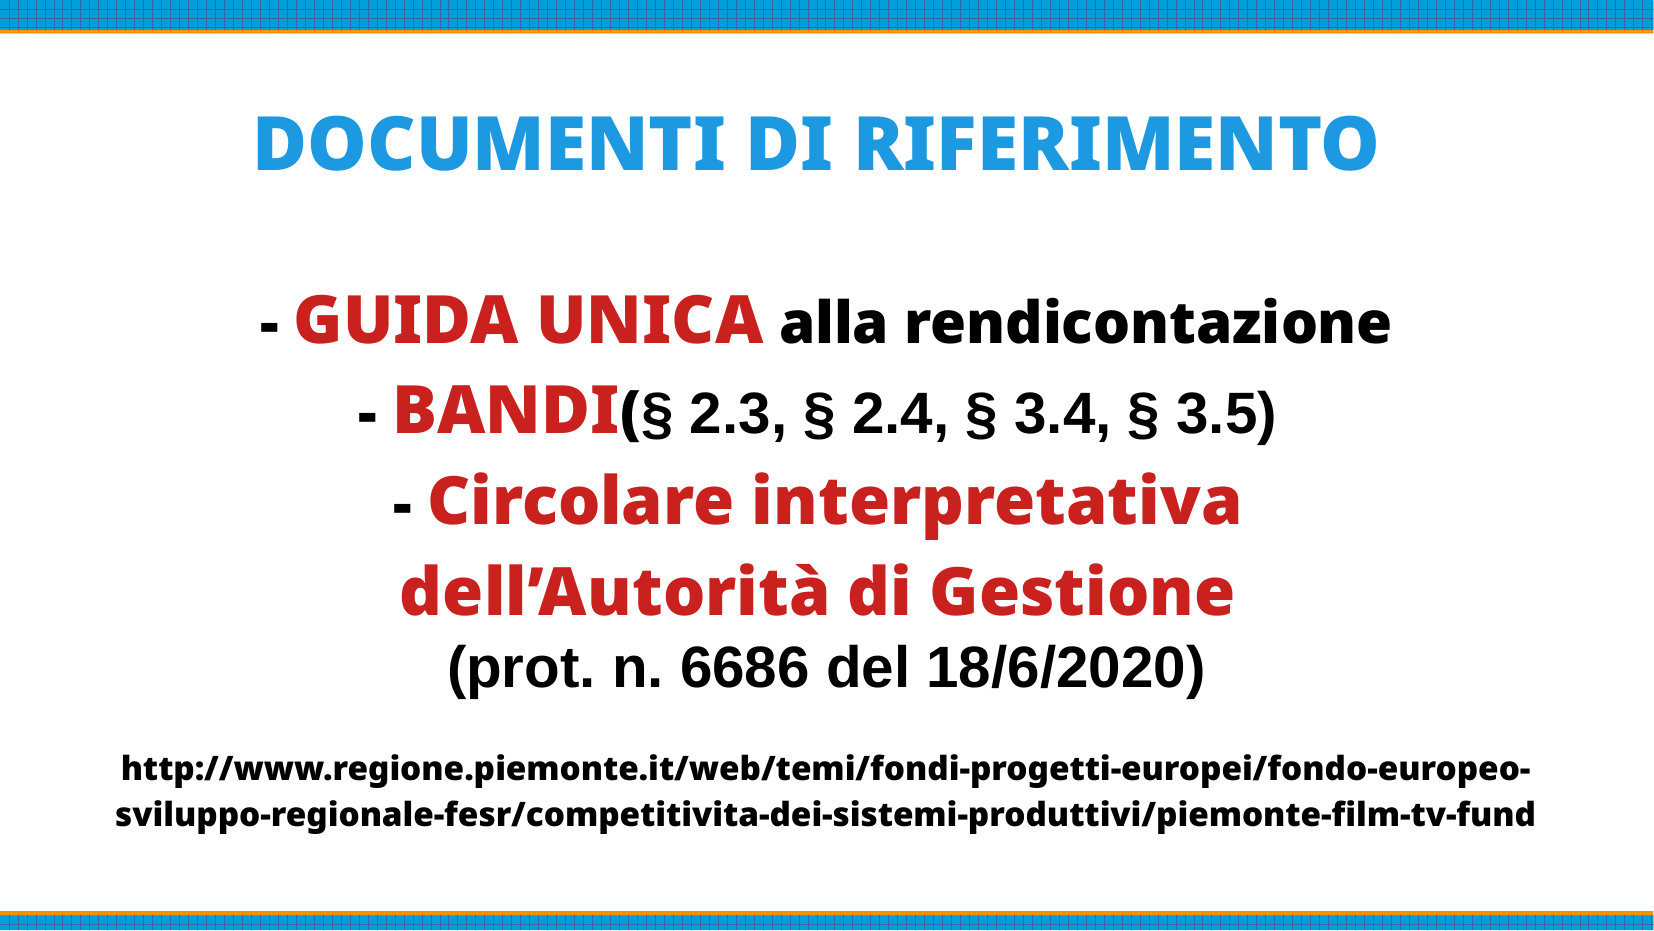

# DOCUMENTI DI RIFERIMENTO
- GUIDA UNICA alla rendicontazione
- BANDI(§ 2.3, § 2.4, § 3.4, § 3.5)
- Circolare interpretativa
dell’Autorità di Gestione
(prot. n. 6686 del 18/6/2020)
http://www.regione.piemonte.it/web/temi/fondi-progetti-europei/fondo-europeo-sviluppo-regionale-fesr/competitivita-dei-sistemi-produttivi/piemonte-film-tv-fund